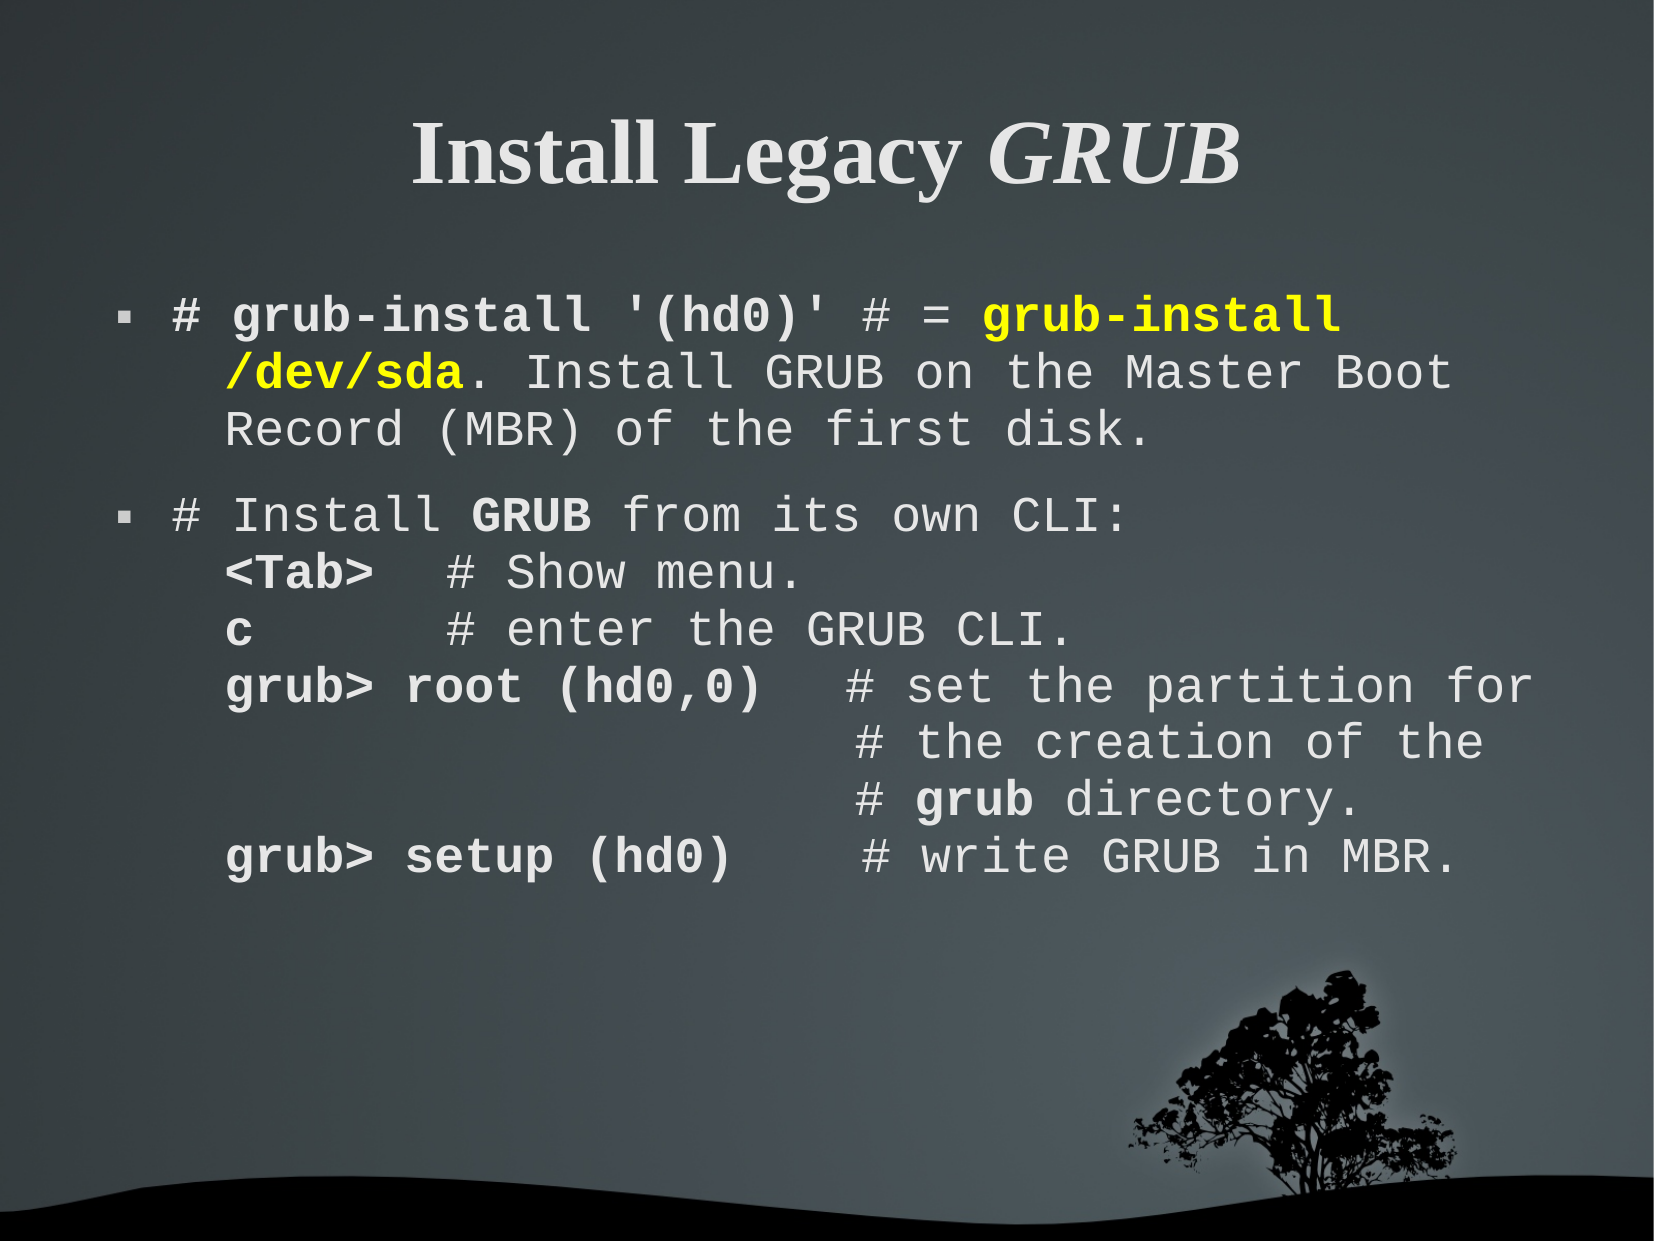

# Install Legacy GRUB
# grub-install '(hd0)' # = grub-install /dev/sda. Install GRUB on the Master Boot Record (MBR) of the first disk.
# Install GRUB from its own CLI: <Tab> 	# Show menu. c 			# enter the GRUB CLI. grub> root (hd0,0)	 # set the partition for # the creation of the # grub directory. grub> setup (hd0)	 # write GRUB in MBR.